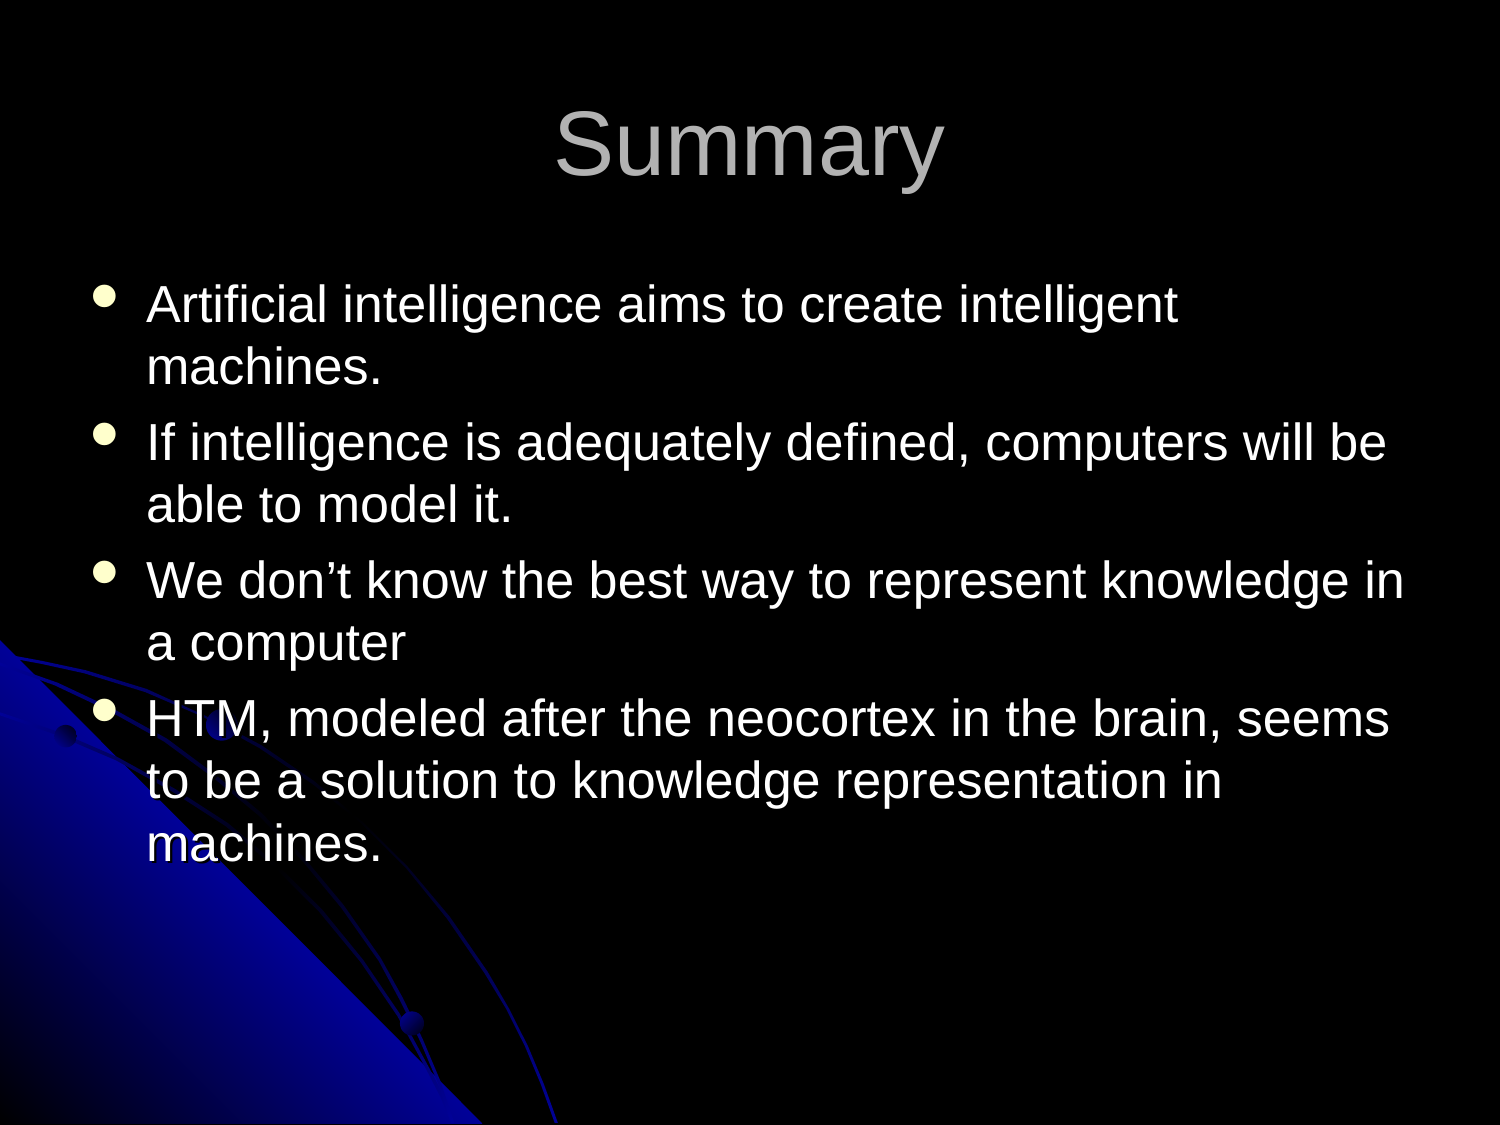

# Summary
Artificial intelligence aims to create intelligent machines.
If intelligence is adequately defined, computers will be able to model it.
We don’t know the best way to represent knowledge in a computer
HTM, modeled after the neocortex in the brain, seems to be a solution to knowledge representation in machines.